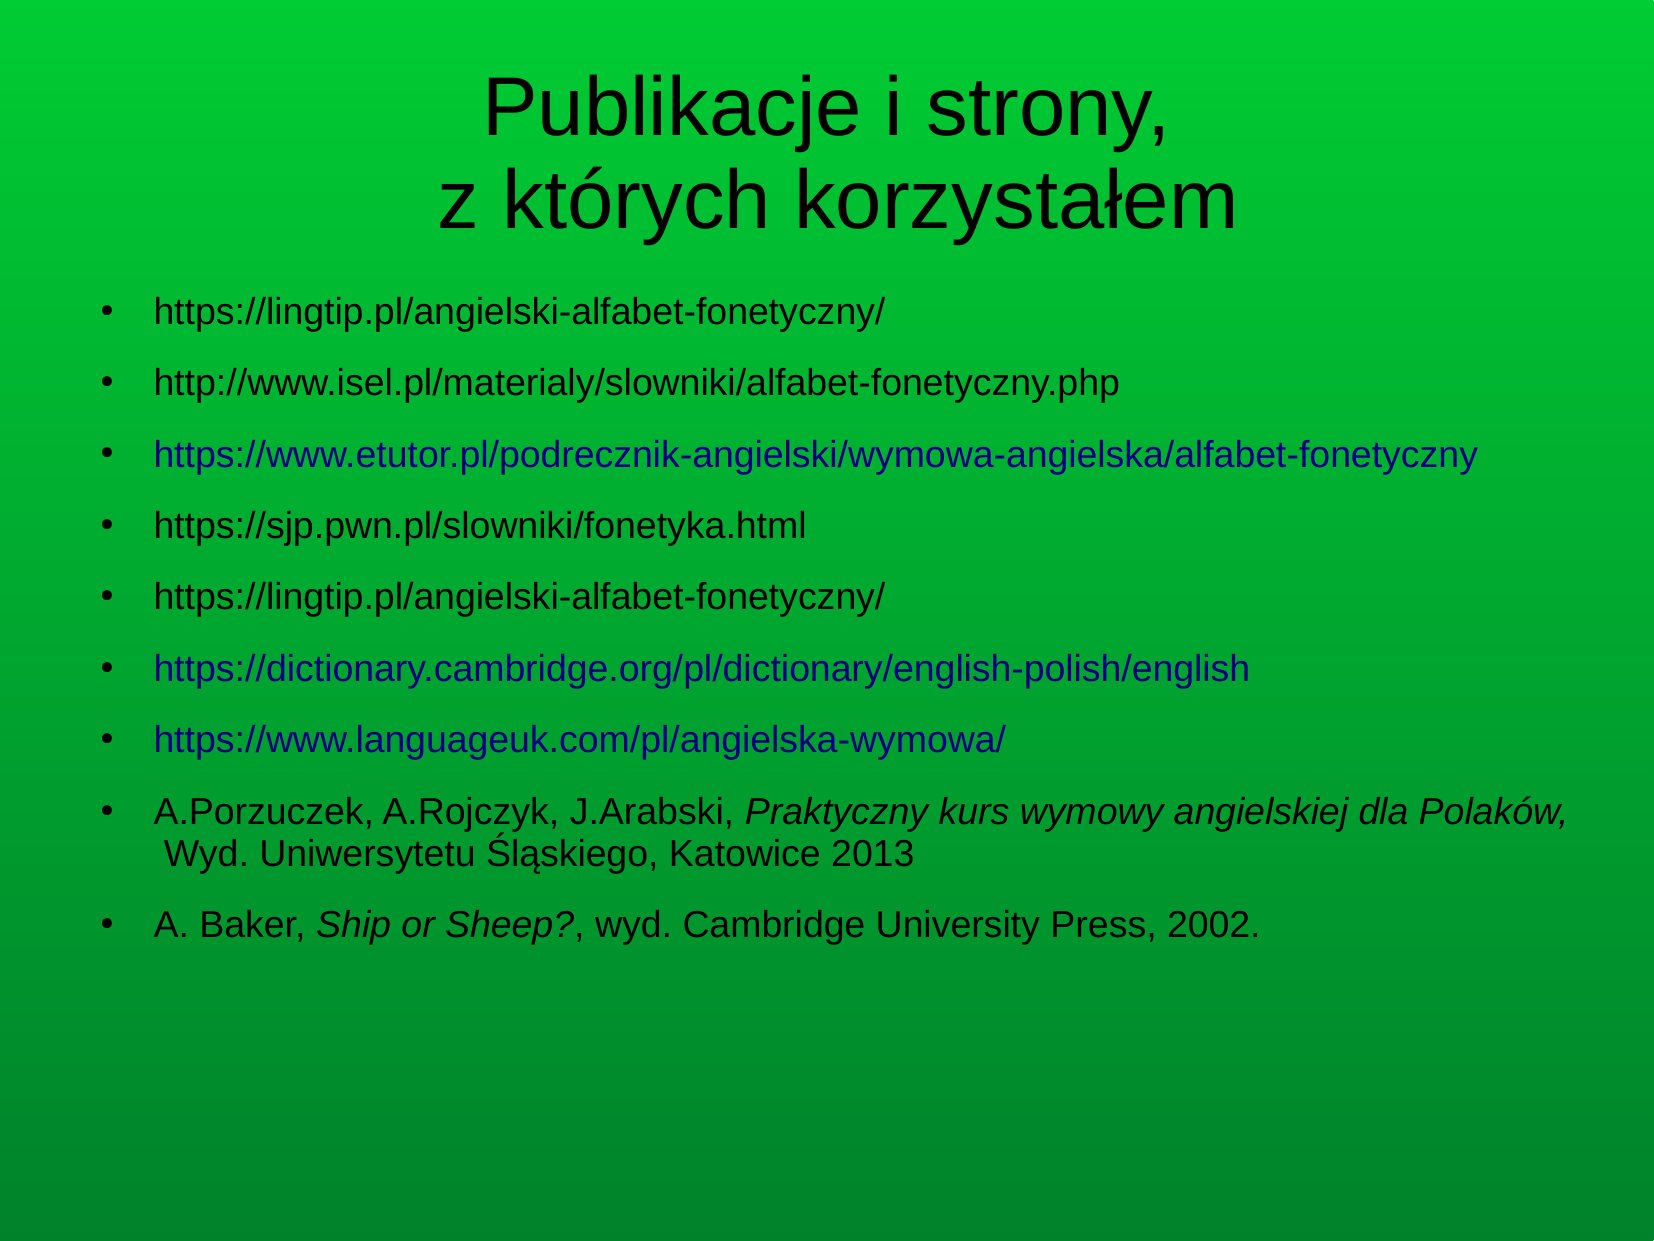

# Publikacje i strony, z których korzystałem
https://lingtip.pl/angielski-alfabet-fonetyczny/
http://www.isel.pl/materialy/slowniki/alfabet-fonetyczny.php
https://www.etutor.pl/podrecznik-angielski/wymowa-angielska/alfabet-fonetyczny
https://sjp.pwn.pl/slowniki/fonetyka.html
https://lingtip.pl/angielski-alfabet-fonetyczny/
https://dictionary.cambridge.org/pl/dictionary/english-polish/english
https://www.languageuk.com/pl/angielska-wymowa/
A.Porzuczek, A.Rojczyk, J.Arabski, Praktyczny kurs wymowy angielskiej dla Polaków, Wyd. Uniwersytetu Śląskiego, Katowice 2013
A. Baker, Ship or Sheep?, wyd. Cambridge University Press, 2002.